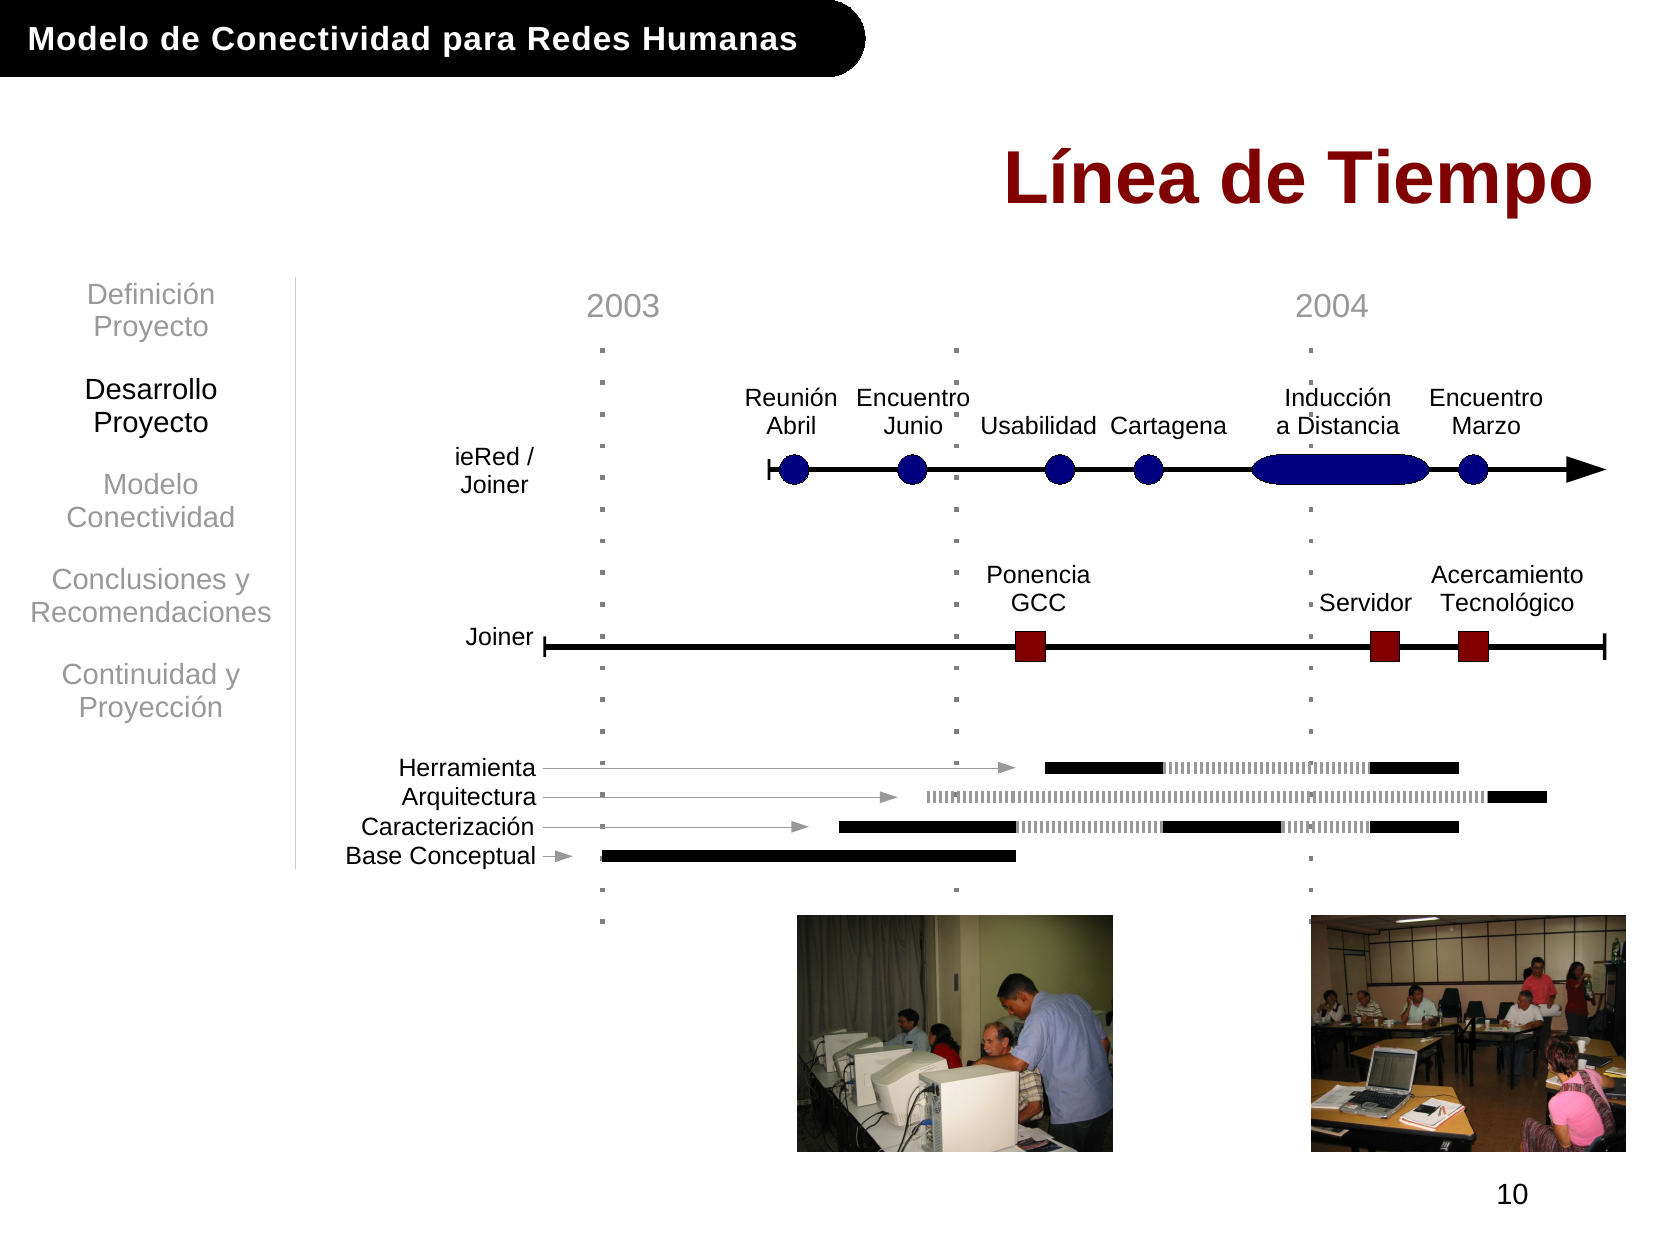

# Línea de Tiempo
Definición
Proyecto
Desarrollo
Proyecto
Modelo
Conectividad
Conclusiones y Recomendaciones
Continuidad y Proyección
2003
2004
Reunión
Abril
Encuentro
Junio
Inducción
a Distancia
Encuentro
Marzo
Usabilidad
Cartagena
ieRed /
Joiner
Ponencia
GCC
Acercamiento
Tecnológico
Servidor
Joiner
Herramienta
Arquitectura
Caracterización
Base Conceptual
4